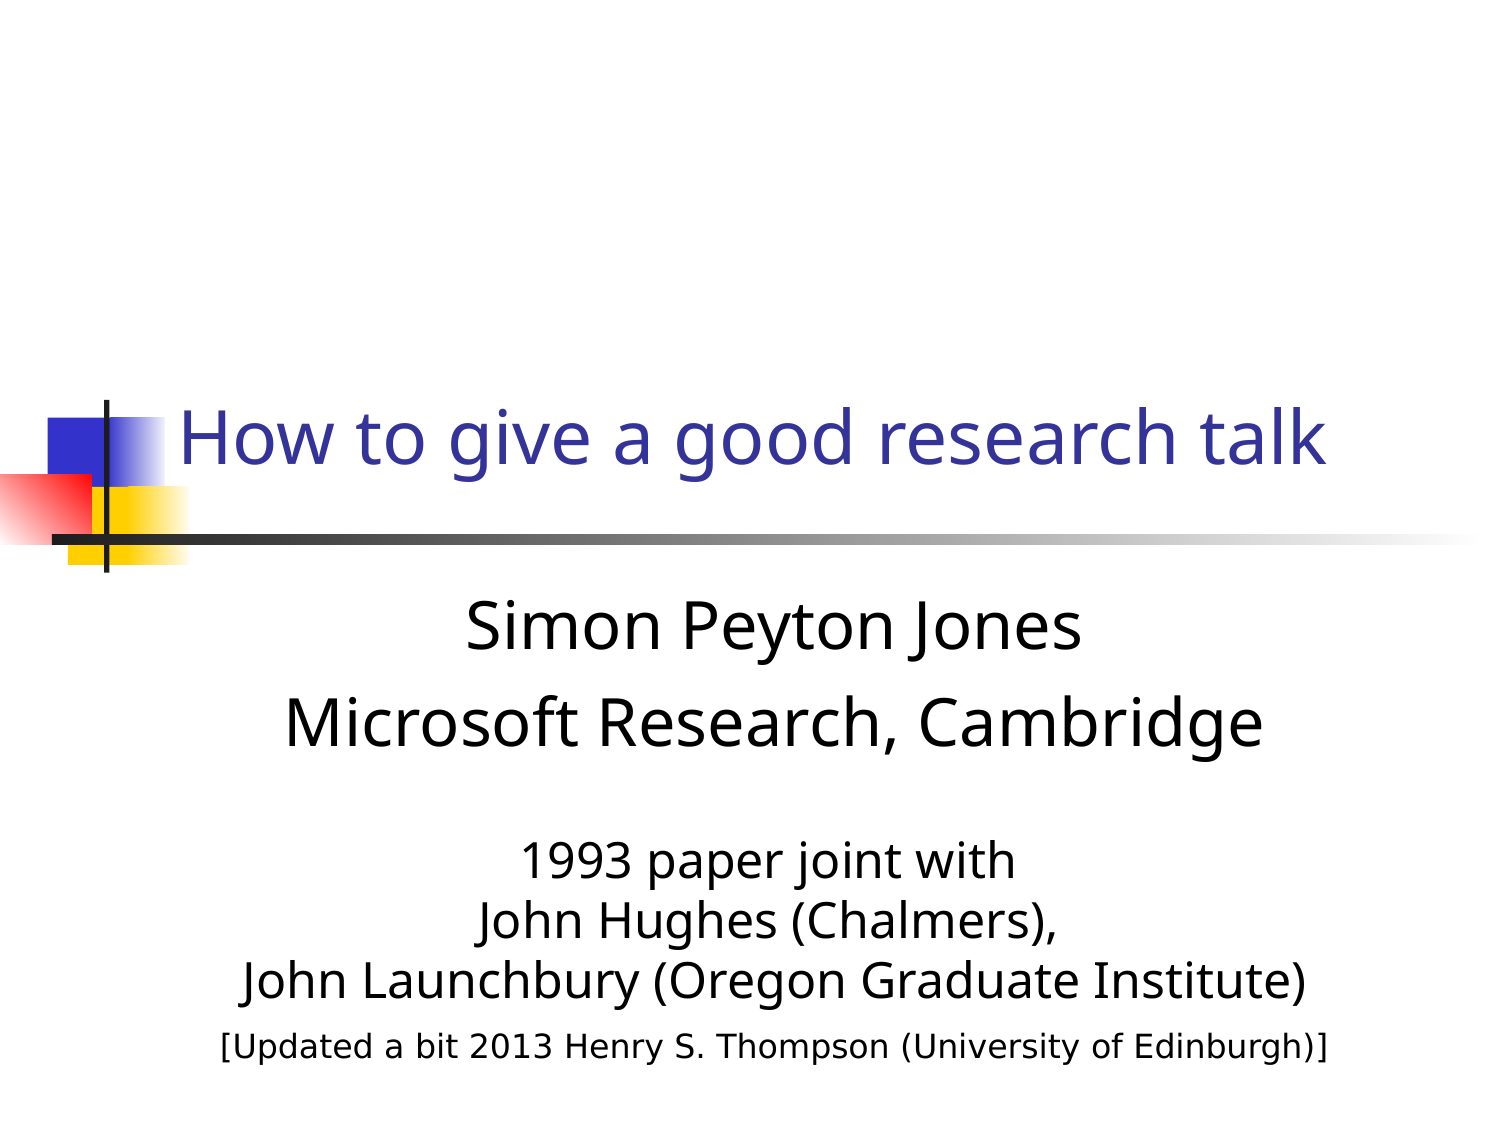

# How to give a good research talk
Simon Peyton Jones
Microsoft Research, Cambridge
1993 paper joint with
John Hughes (Chalmers),
John Launchbury (Oregon Graduate Institute)
[Updated a bit 2013 Henry S. Thompson (University of Edinburgh)]‏